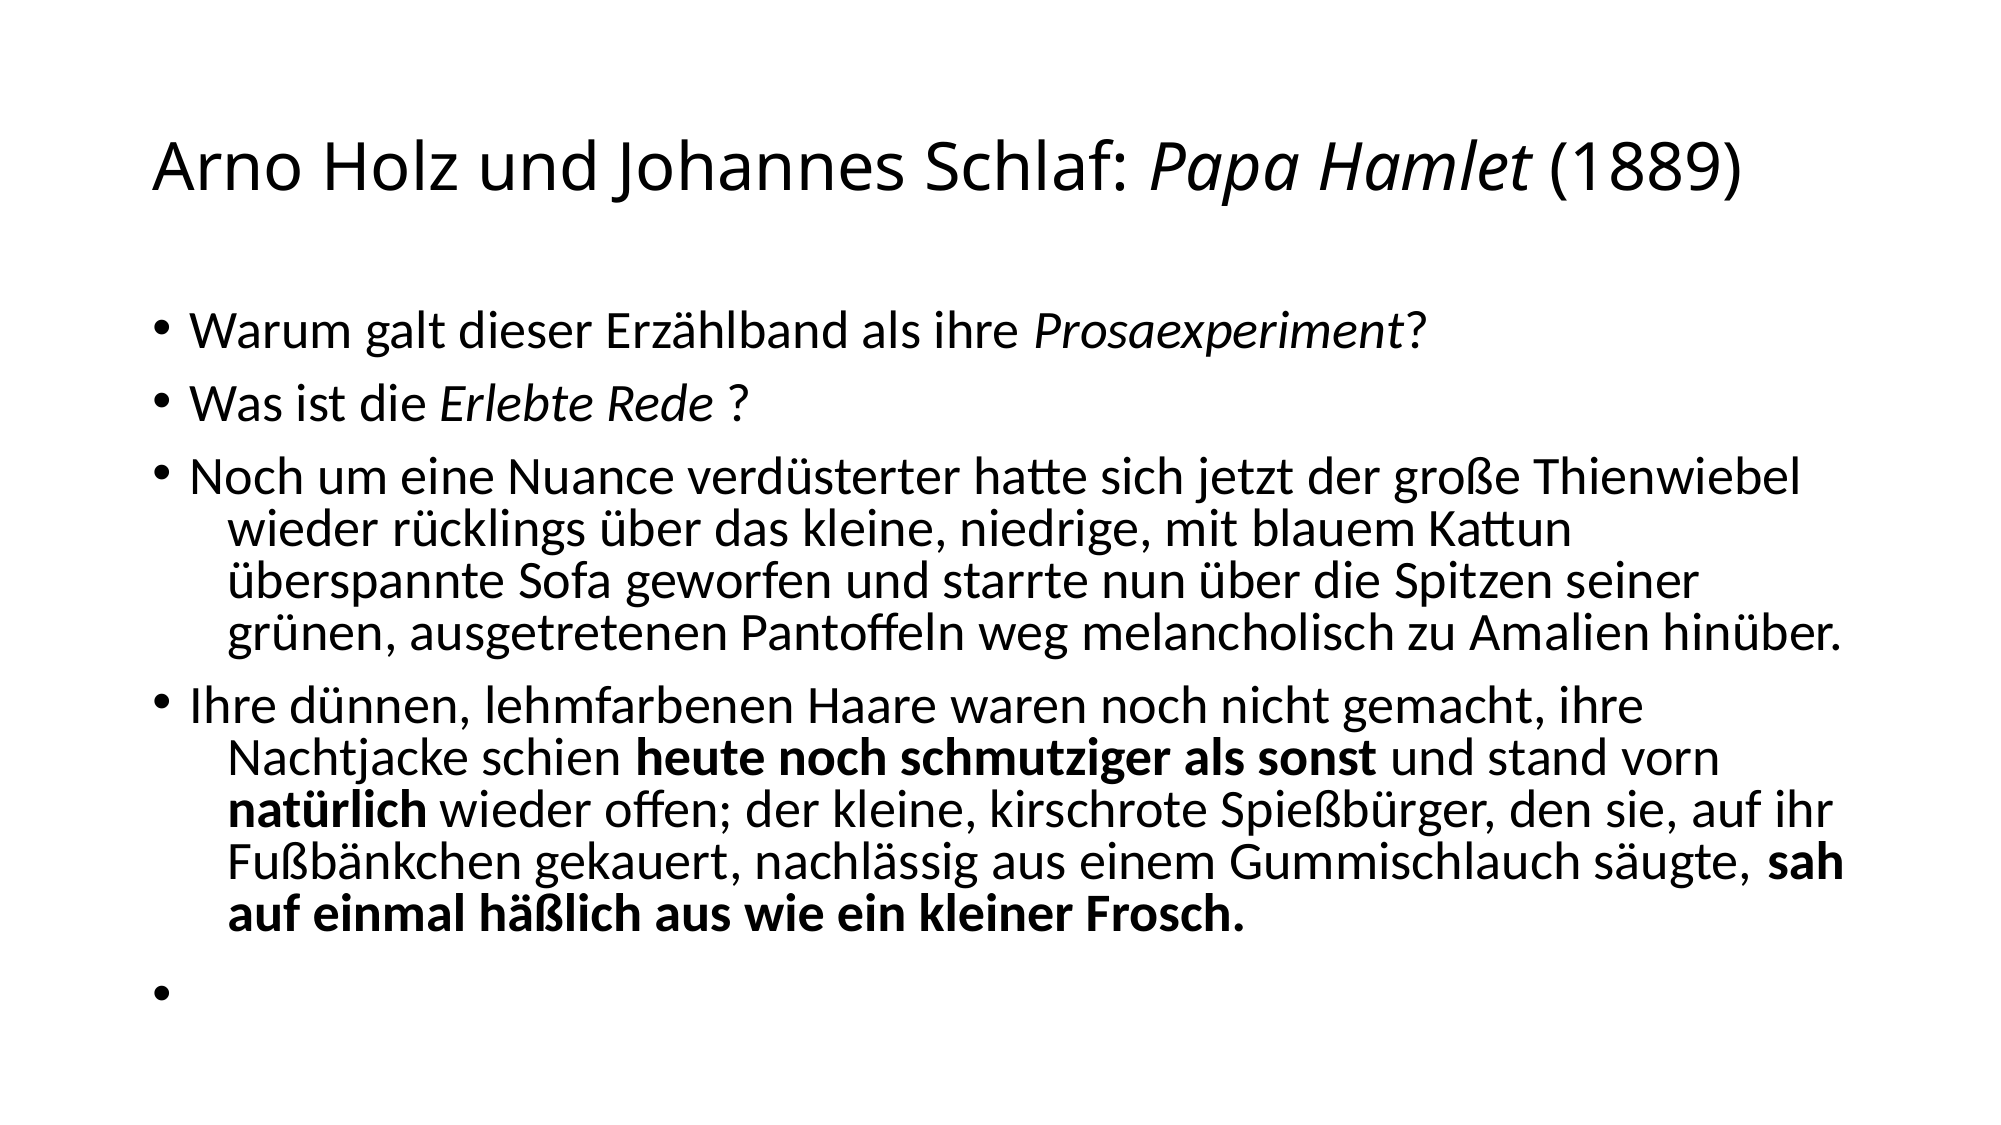

# Arno Holz und Johannes Schlaf: Papa Hamlet (1889)
Warum galt dieser Erzählband als ihre Prosaexperiment?
Was ist die Erlebte Rede ?
Noch um eine Nuance verdüsterter hatte sich jetzt der große Thienwiebel wieder rücklings über das kleine, niedrige, mit blauem Kattun überspannte Sofa geworfen und starrte nun über die Spitzen seiner grünen, ausgetretenen Pantoffeln weg melancholisch zu Amalien hinüber.
Ihre dünnen, lehmfarbenen Haare waren noch nicht gemacht, ihre Nachtjacke schien heute noch schmutziger als sonst und stand vorn natürlich wieder offen; der kleine, kirschrote Spießbürger, den sie, auf ihr Fußbänkchen gekauert, nachlässig aus einem Gummischlauch säugte, sah auf einmal häßlich aus wie ein kleiner Frosch.